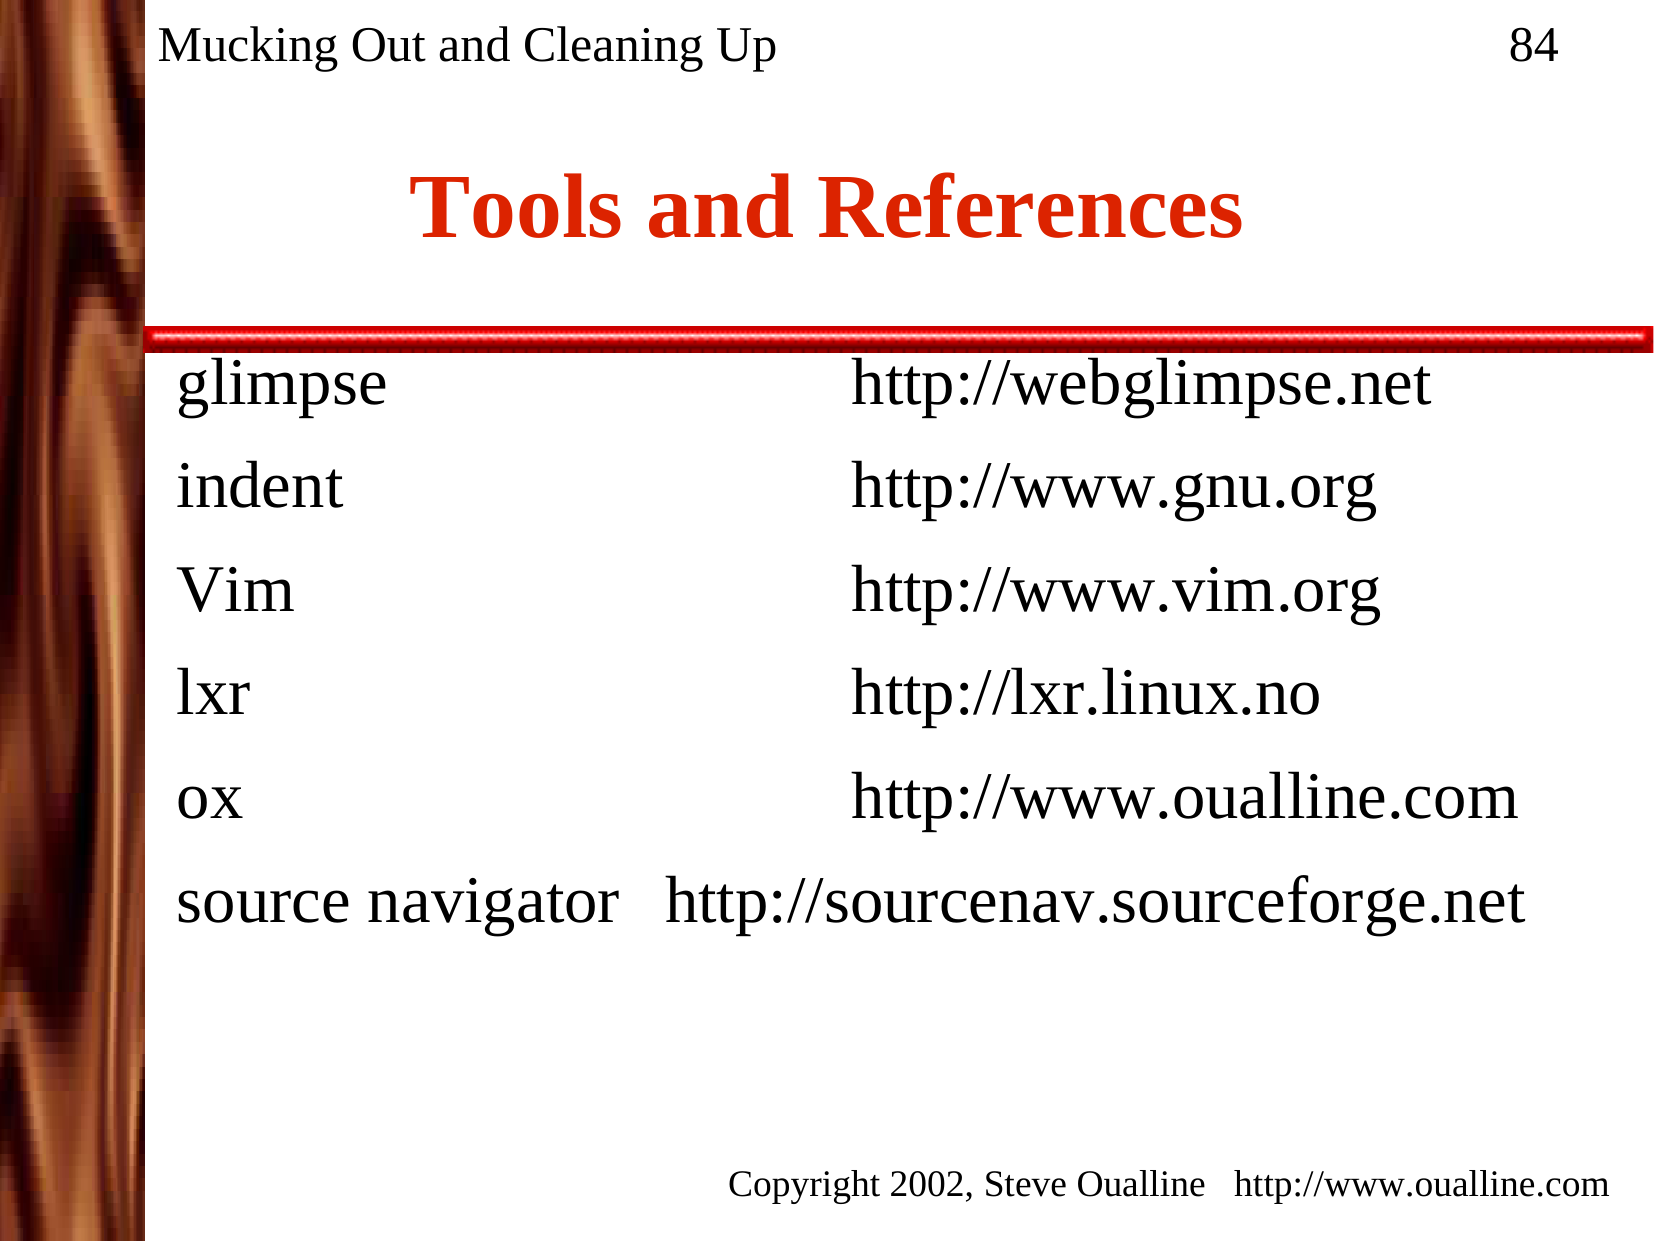

# Tools and References
glimpse	http://webglimpse.net
indent	http://www.gnu.org
Vim	http://www.vim.org
lxr	http://lxr.linux.no
ox	http://www.oualline.com
source navigator	http://sourcenav.sourceforge.net